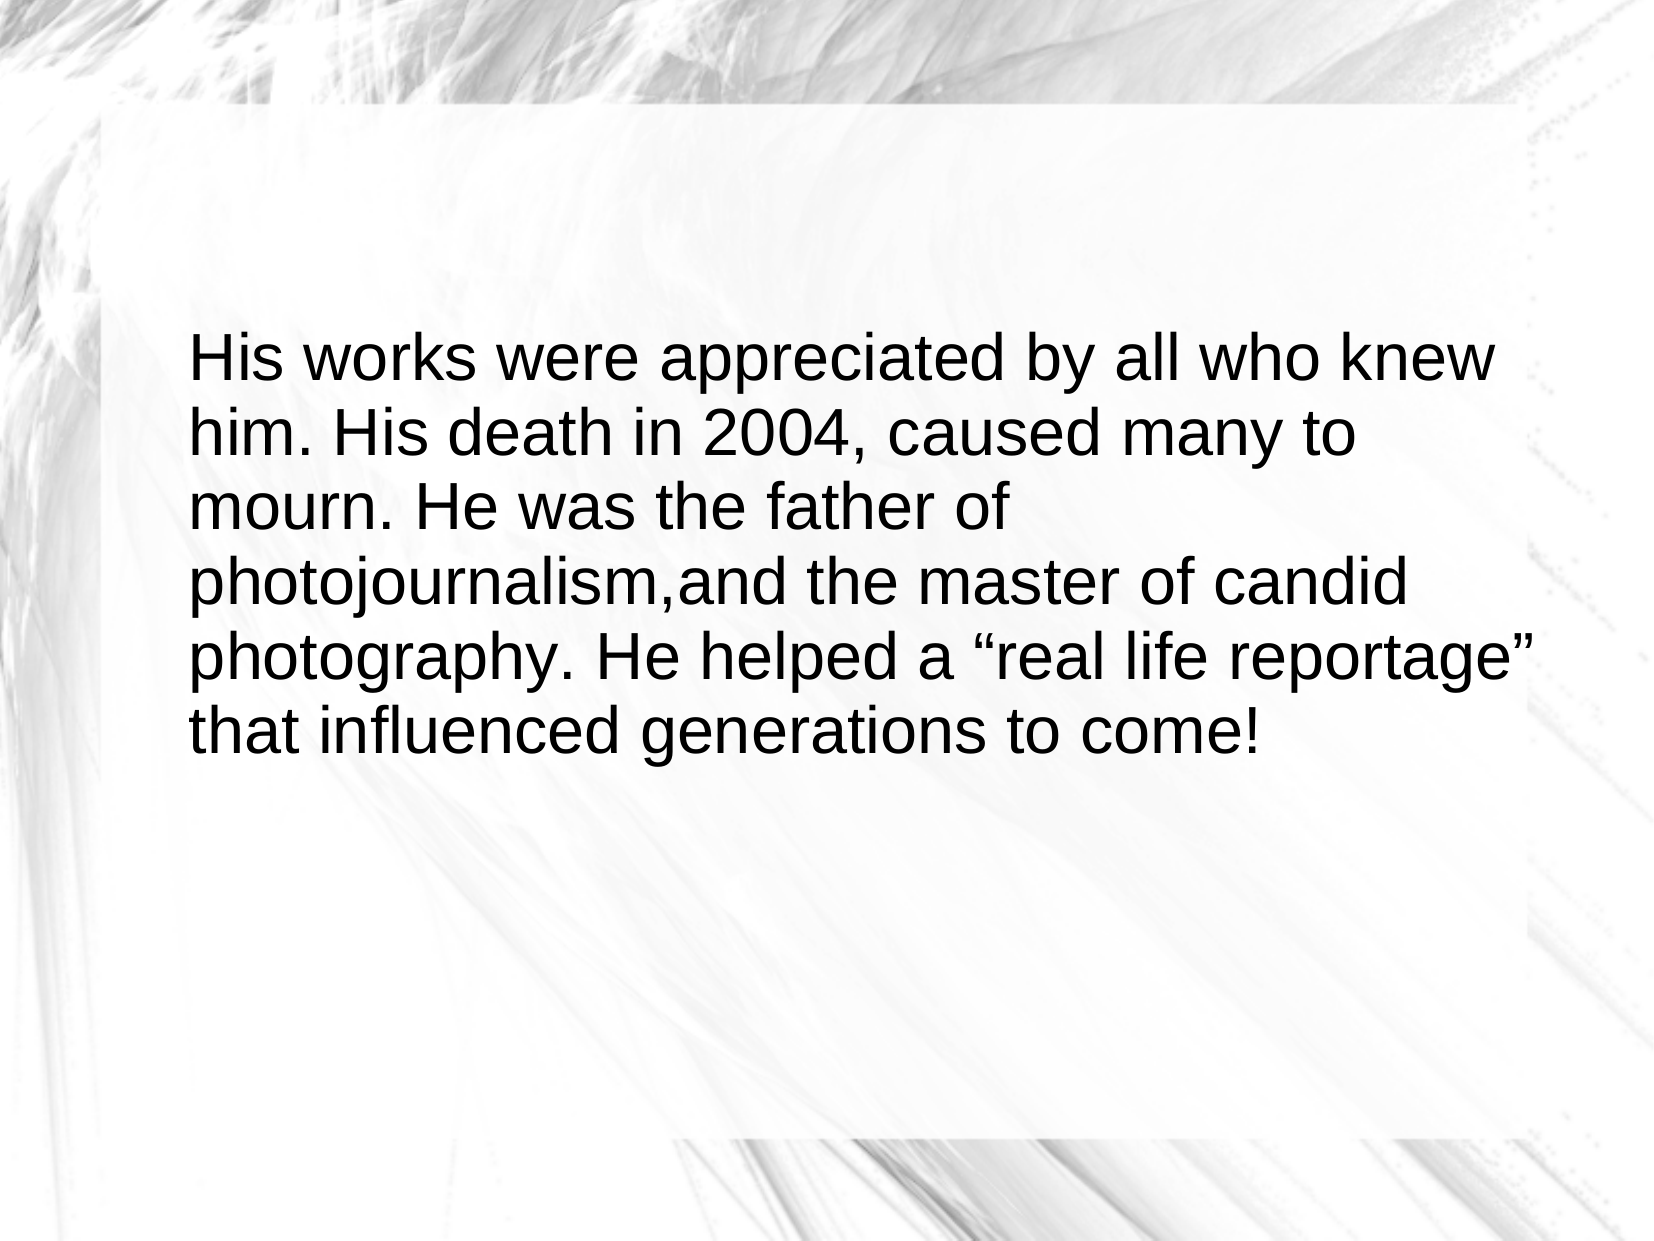

#
His works were appreciated by all who knew him. His death in 2004, caused many to mourn. He was the father of photojournalism,and the master of candid photography. He helped a “real life reportage” that influenced generations to come!